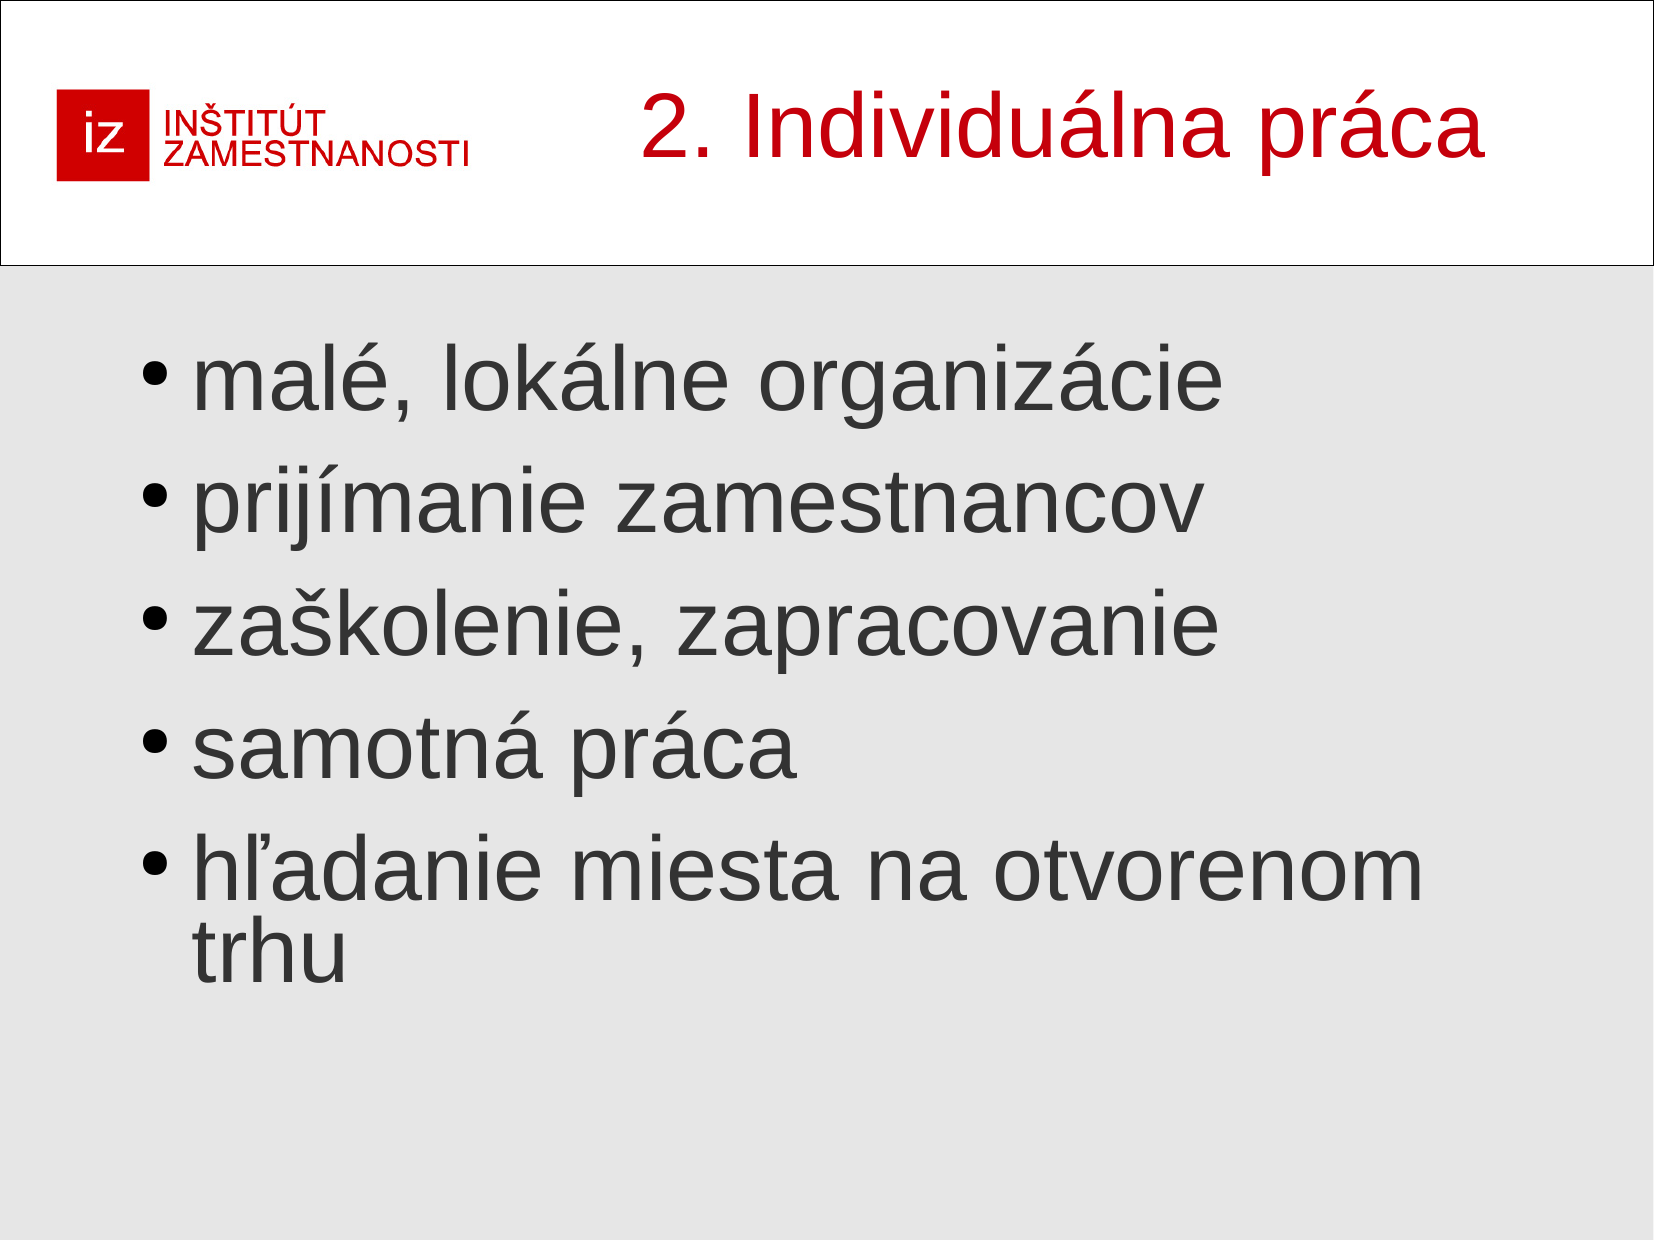

# 2. Individuálna práca
malé, lokálne organizácie
prijímanie zamestnancov
zaškolenie, zapracovanie
samotná práca
hľadanie miesta na otvorenom trhu